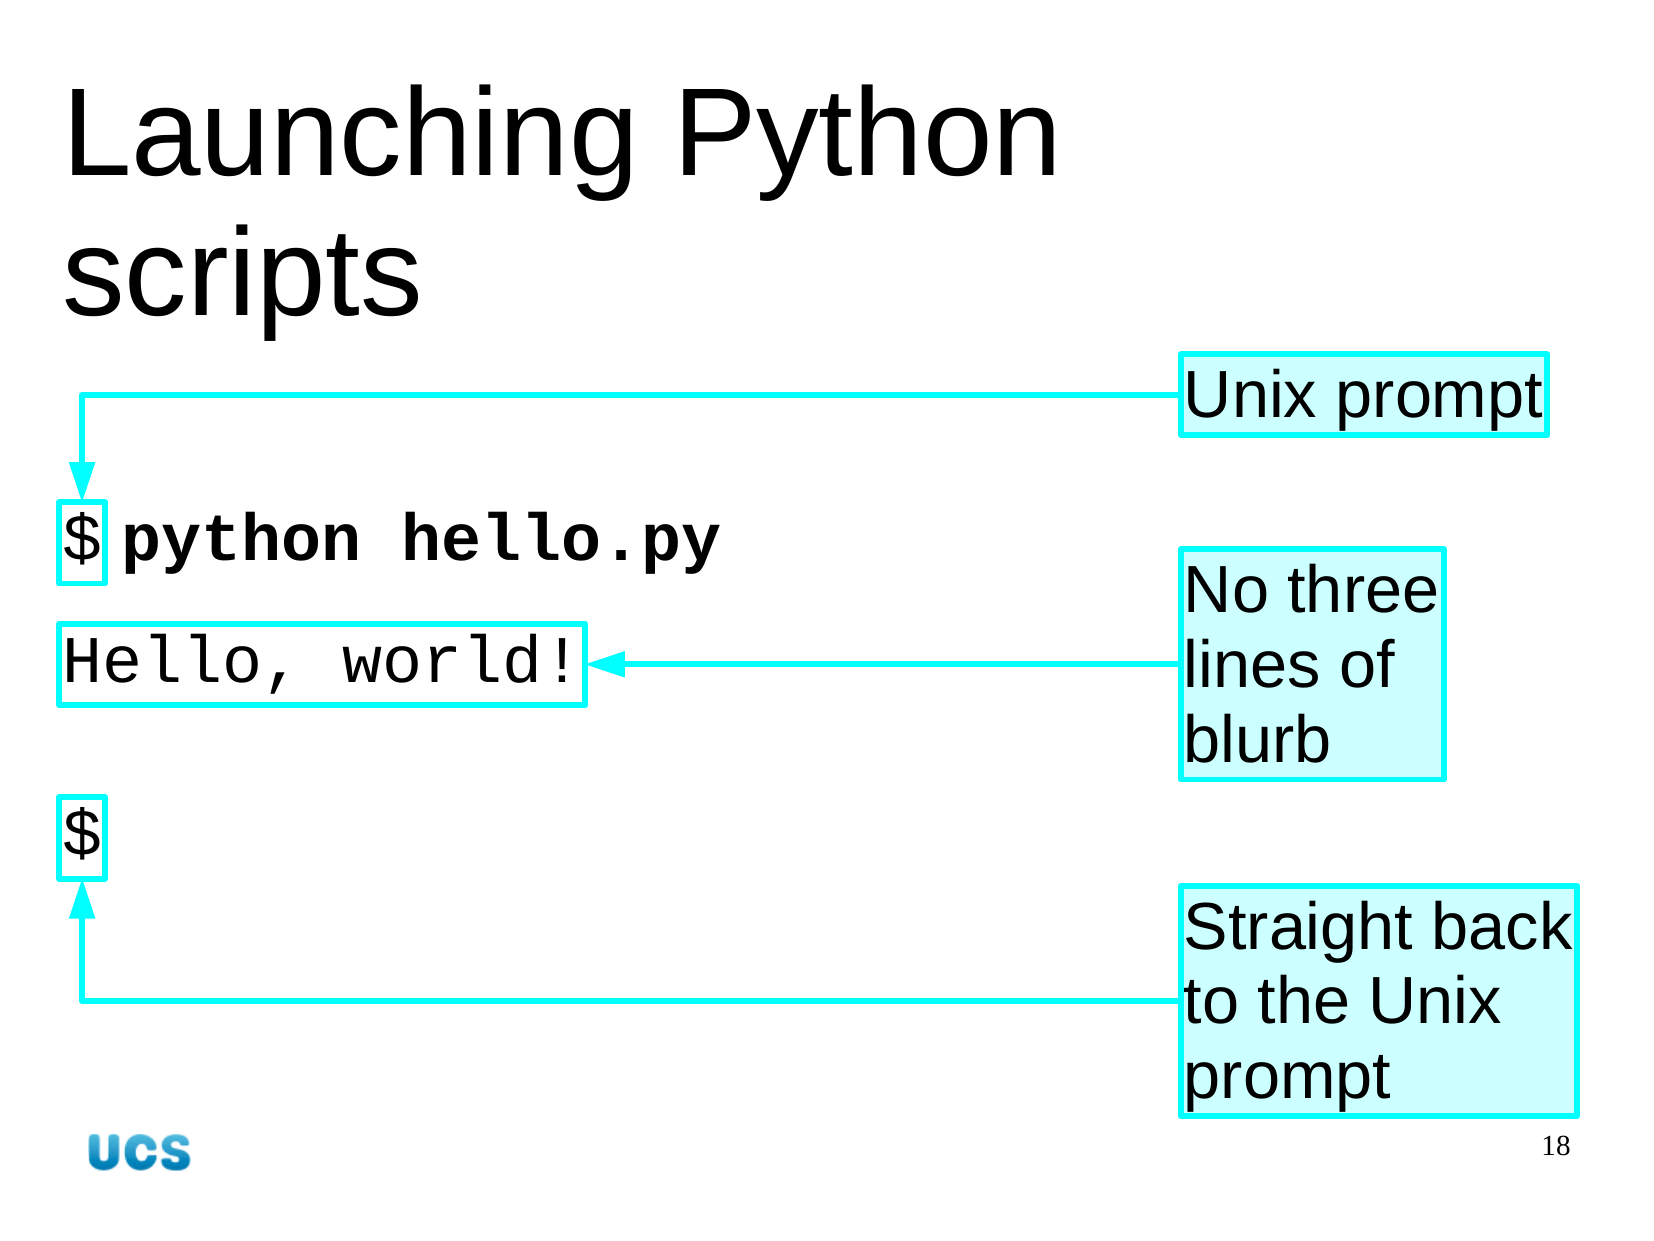

Launching Python
scripts
Unix prompt
$
python hello.py
No three
lines of
blurb
Hello, world!
$
Straight back
to the Unix
prompt
18